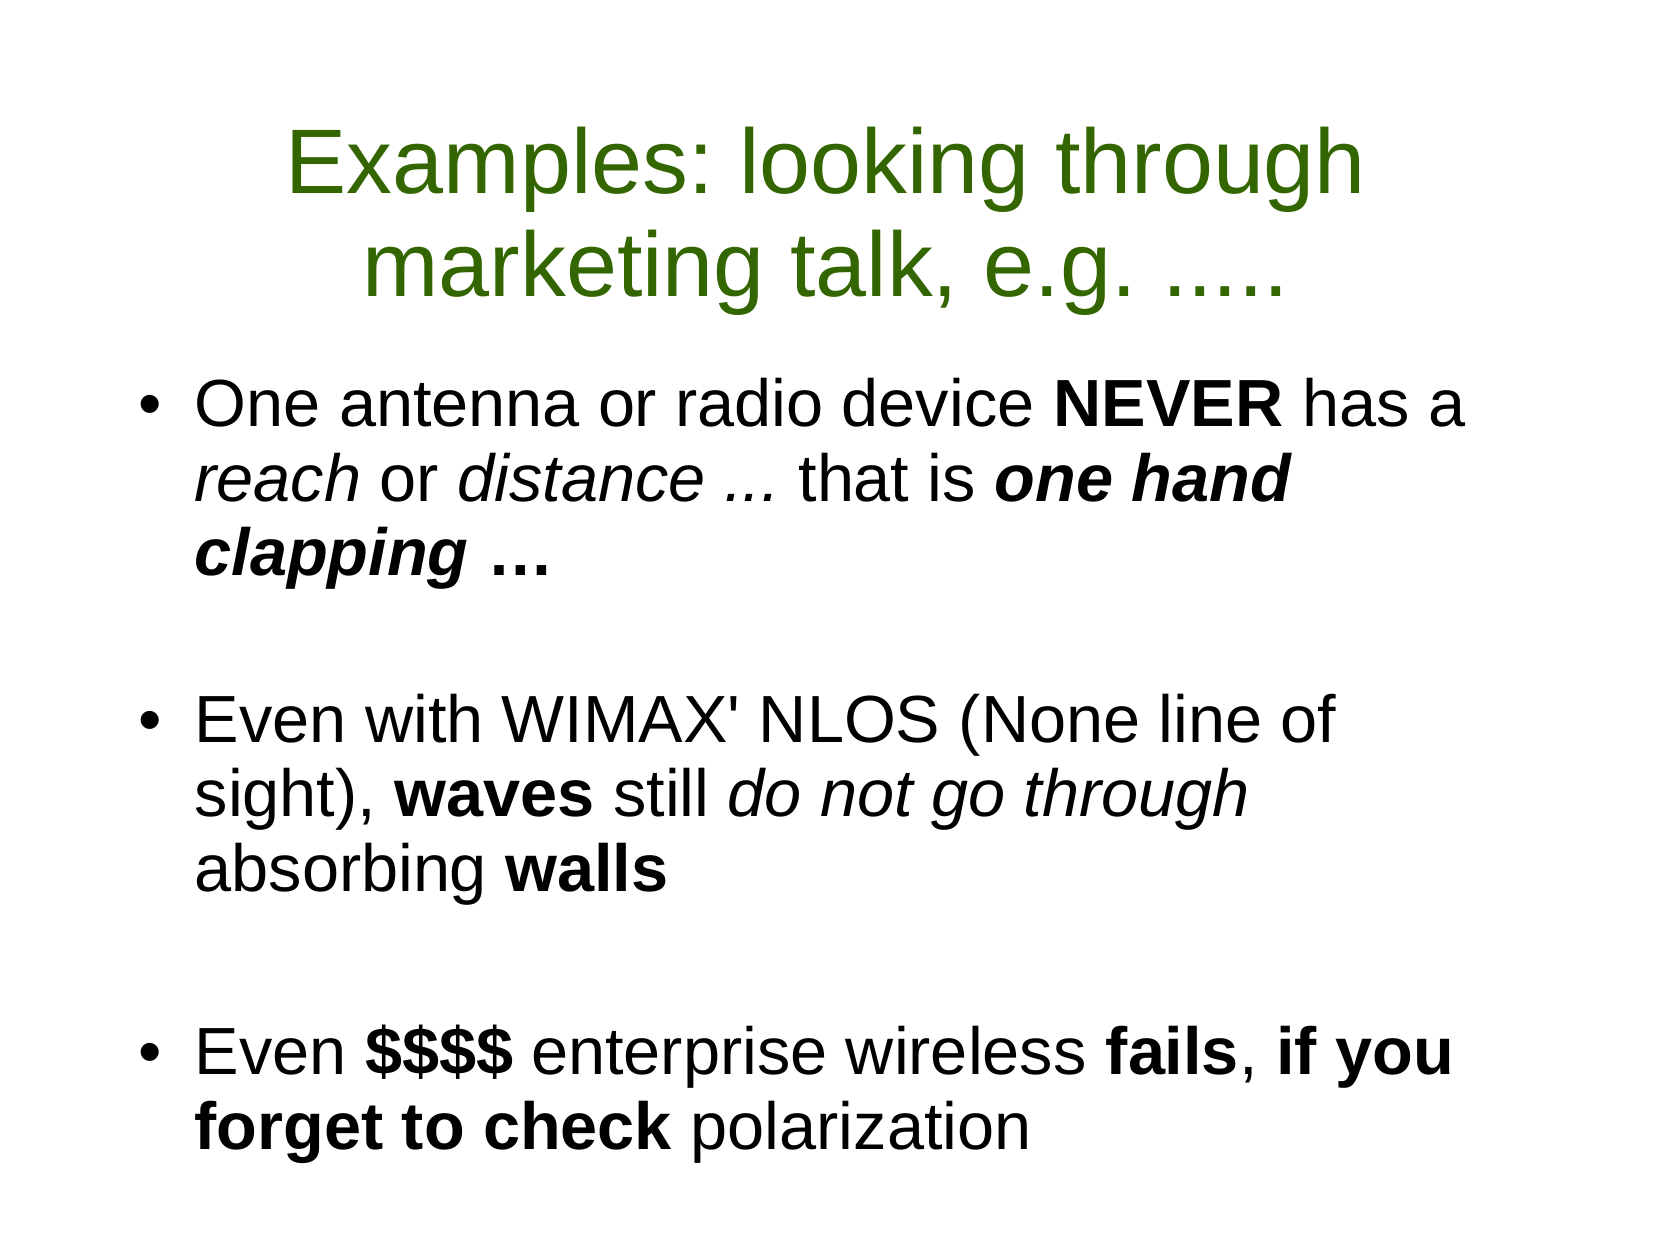

# Examples: looking through marketing talk, e.g. .....
One antenna or radio device NEVER has a reach or distance ... that is one hand clapping …
Even with WIMAX' NLOS (None line of sight), waves still do not go through absorbing walls
Even $$$$ enterprise wireless fails, if you forget to check polarization